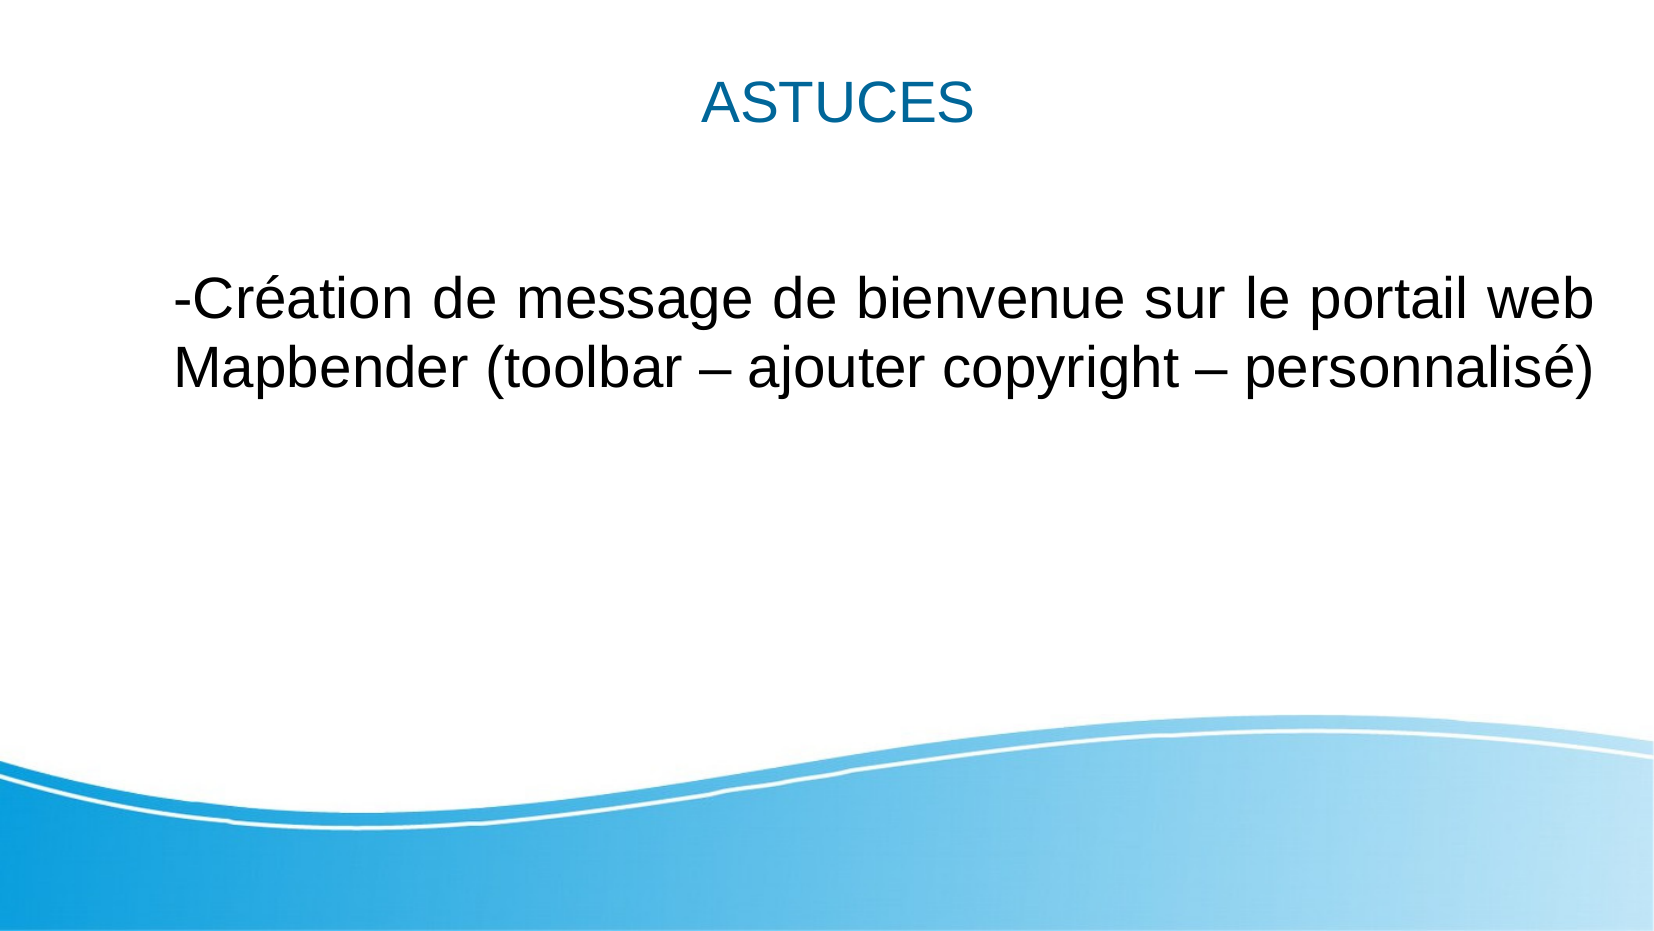

# ASTUCES
-Création de message de bienvenue sur le portail web Mapbender (toolbar – ajouter copyright – personnalisé)